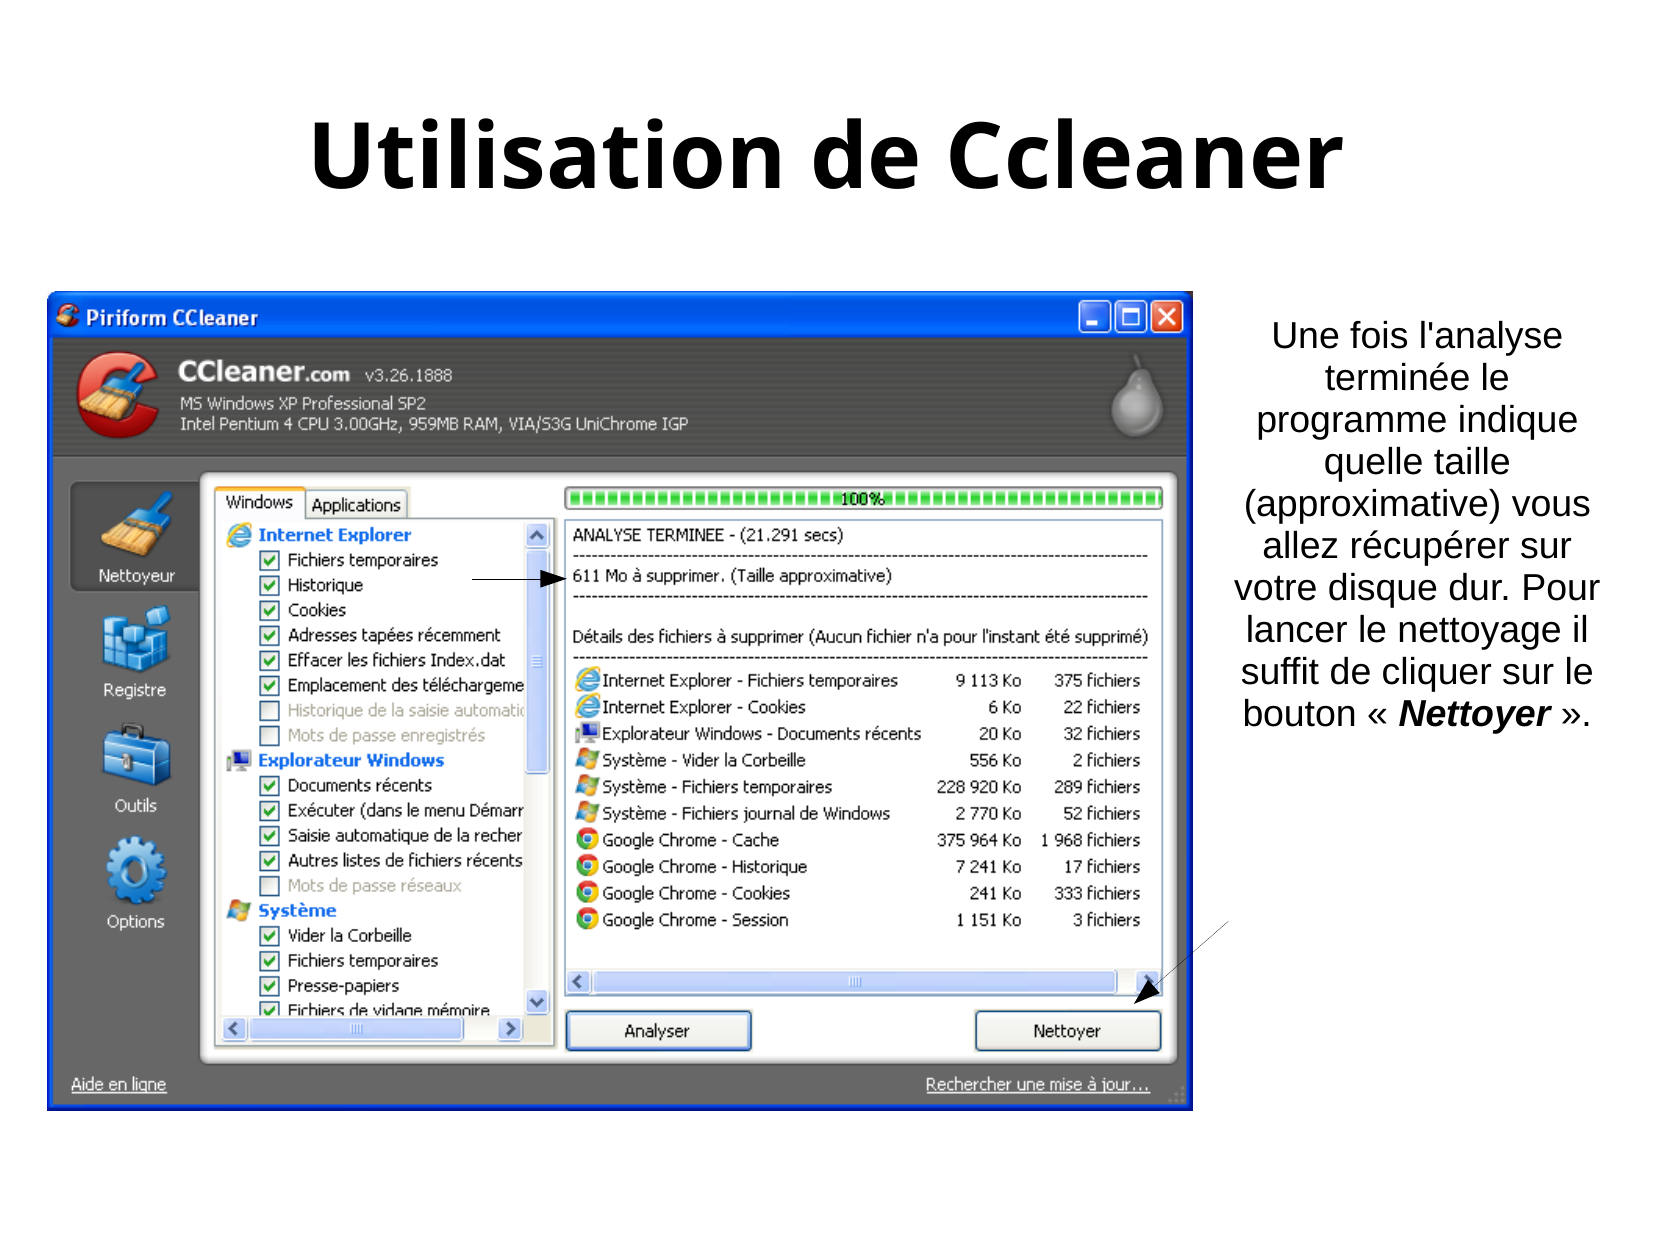

# Utilisation de Ccleaner
Une fois l'analyse terminée le programme indique quelle taille (approximative) vous allez récupérer sur votre disque dur. Pour lancer le nettoyage il suffit de cliquer sur le bouton « Nettoyer ».